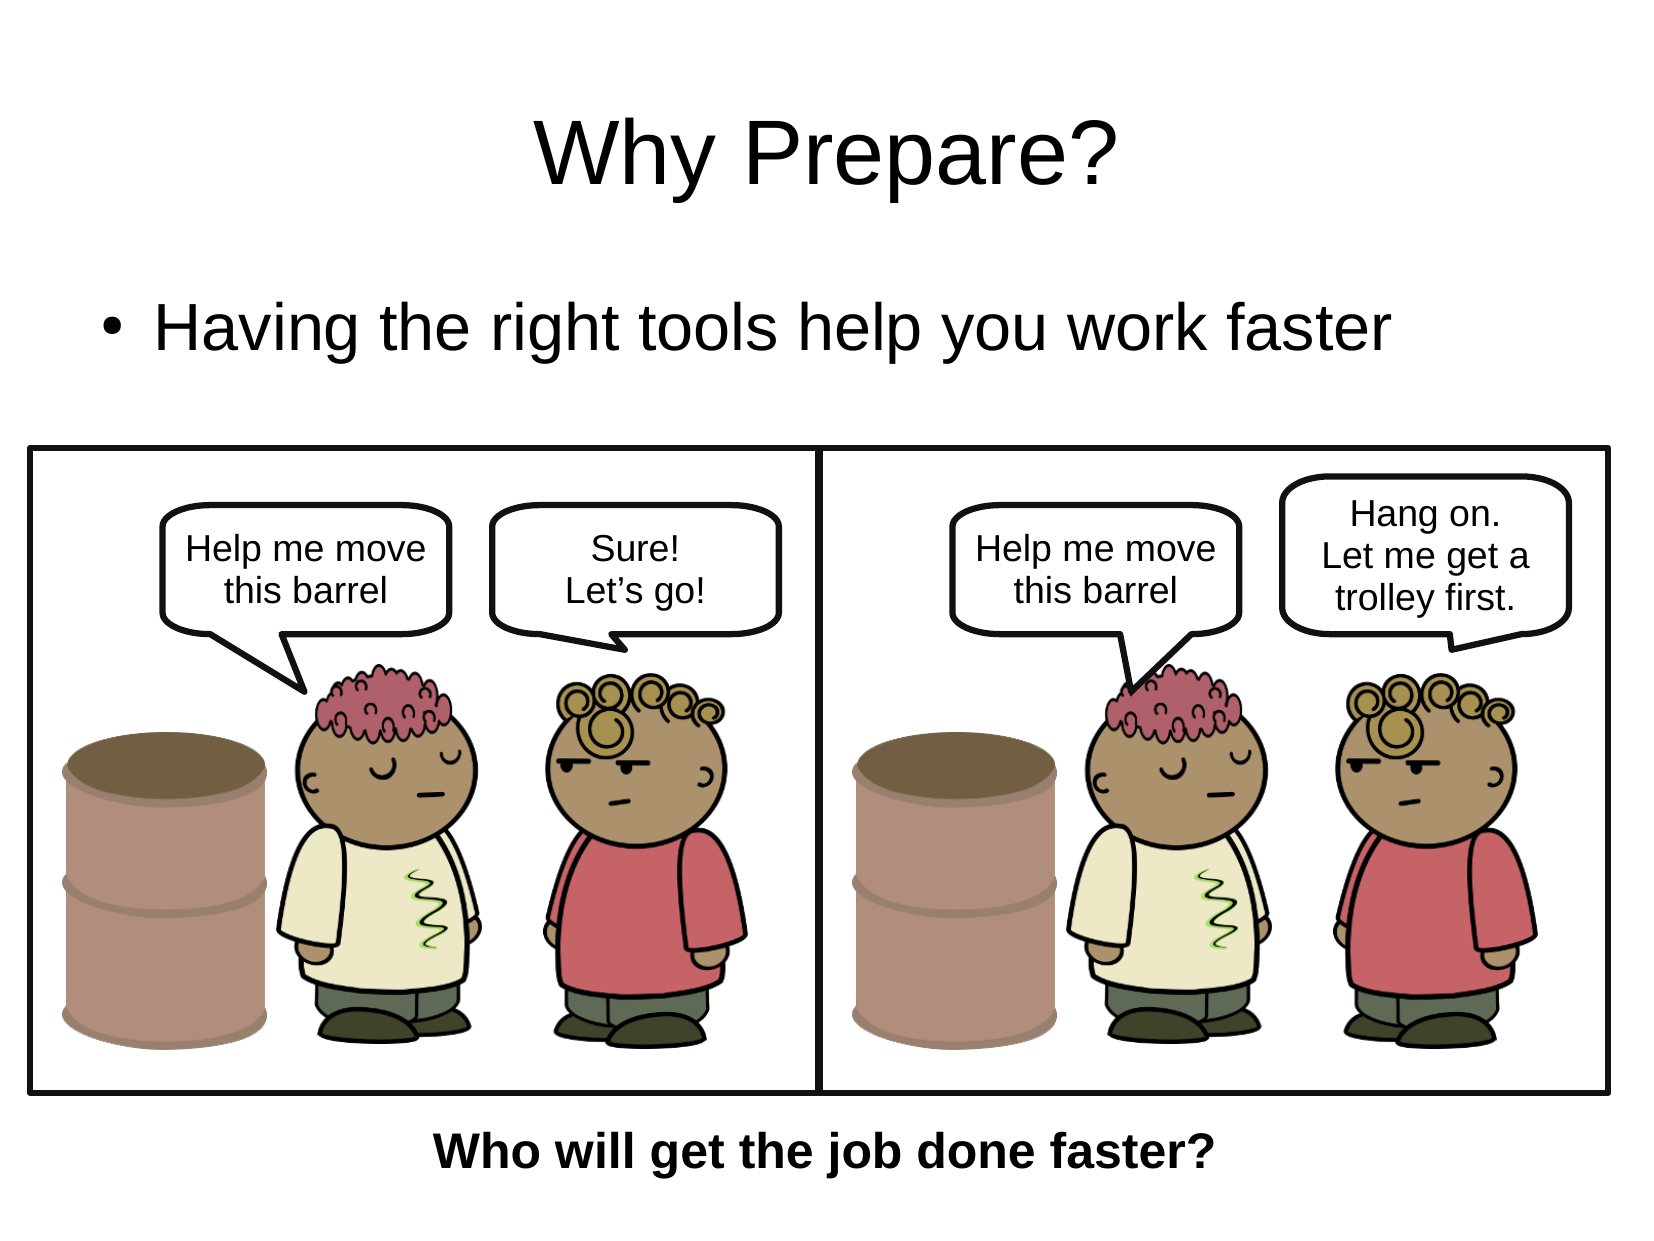

# Why Prepare?
Having the right tools help you work faster
Help me move
this barrel
Sure!
Let’s go!
Hang on.
Let me get a
trolley first.
Help me move
this barrel
Who will get the job done faster?